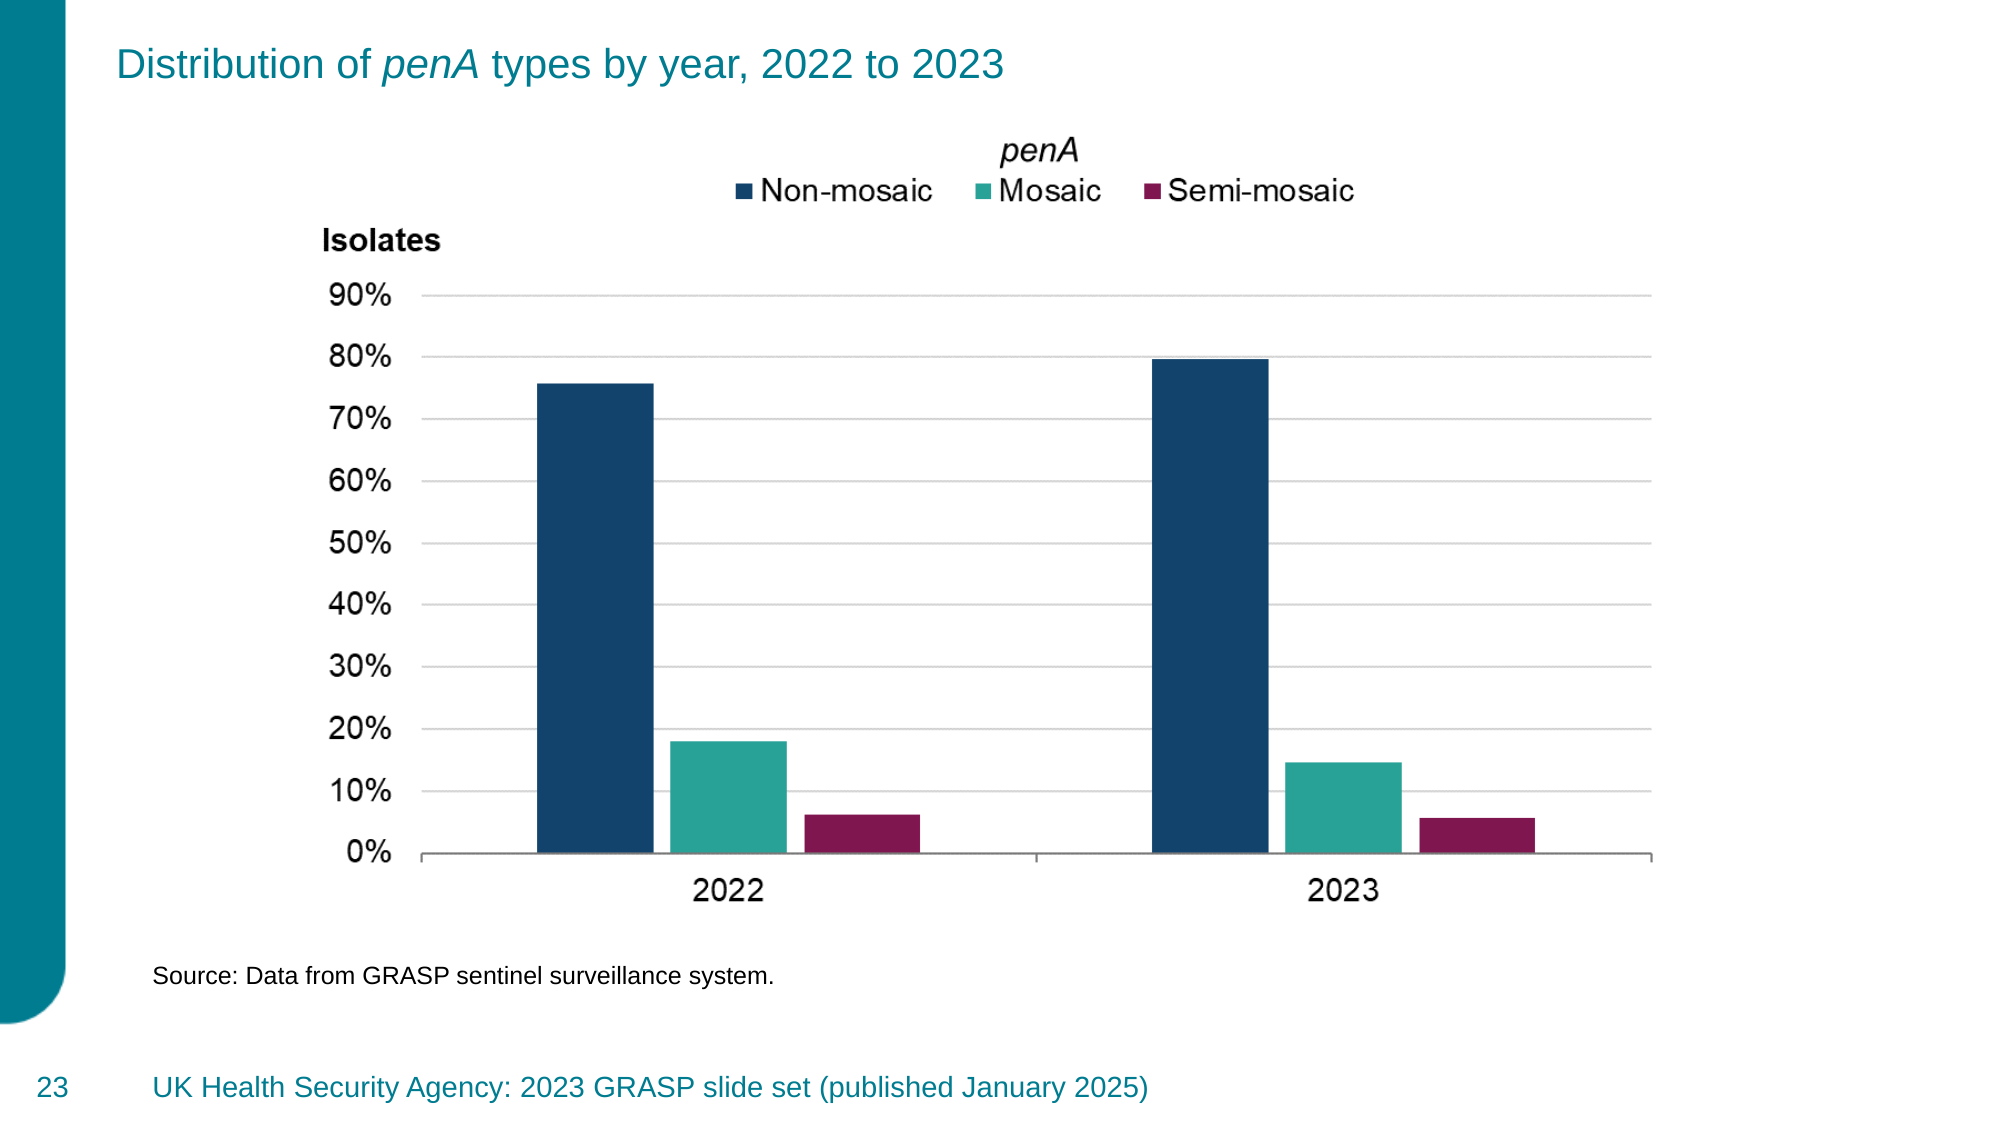

# Distribution of penA types by year, 2022 to 2023
Source: Data from GRASP sentinel surveillance system.
UK Health Security Agency: 2023 GRASP slide set (published January 2025)